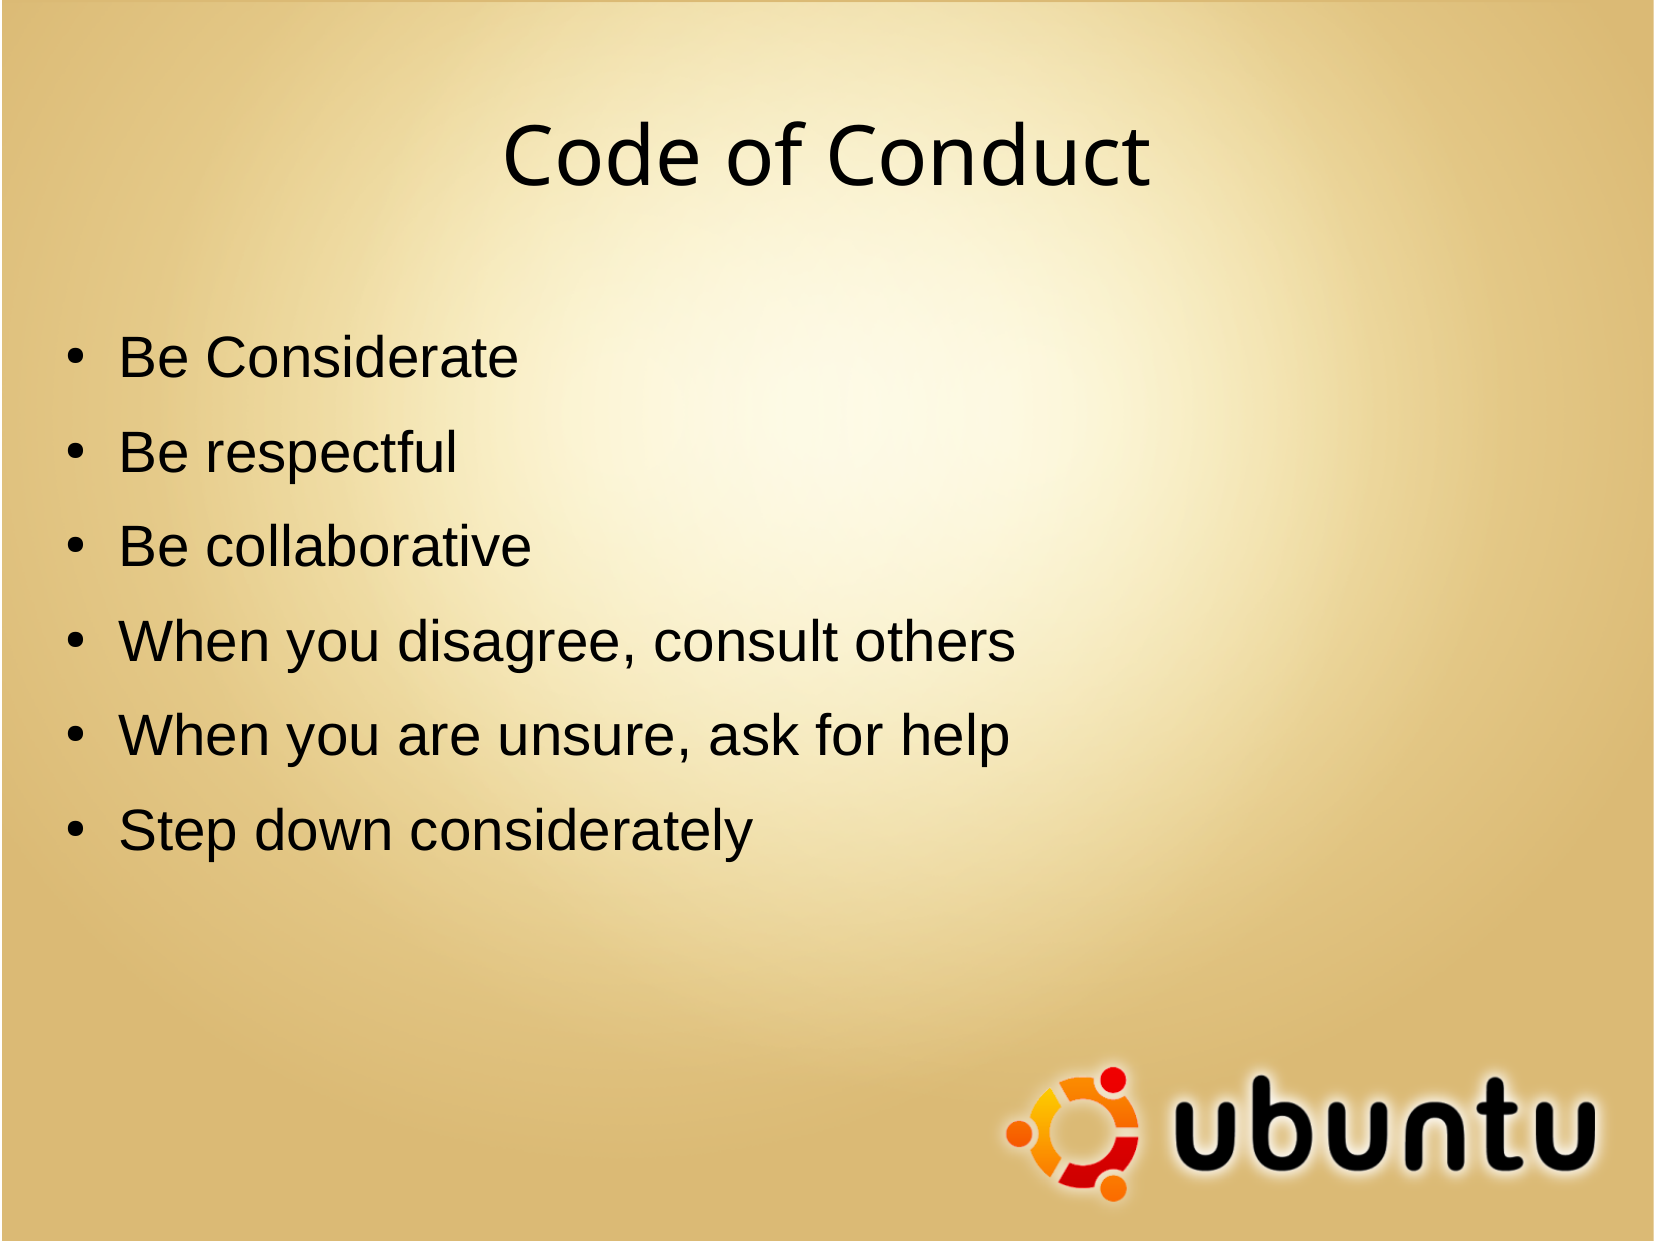

# Code of Conduct
Be Considerate
Be respectful
Be collaborative
When you disagree, consult others
When you are unsure, ask for help
Step down considerately